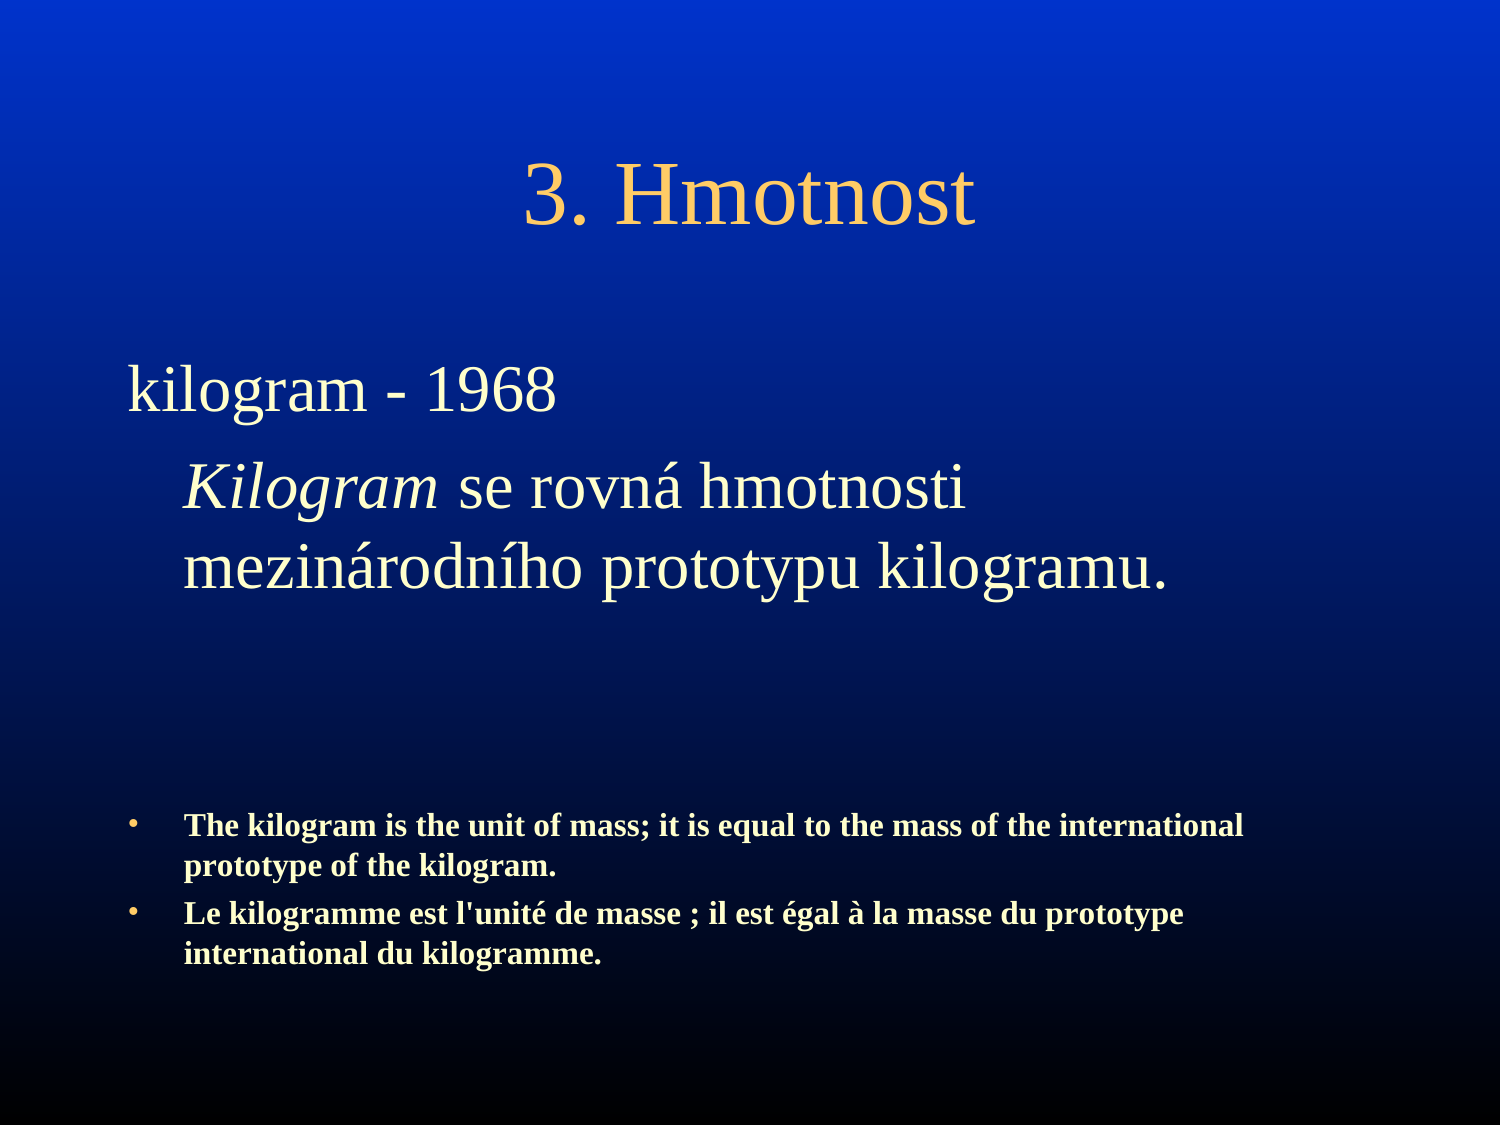

# 3. Hmotnost
kilogram - 1968
 	Kilogram se rovná hmotnosti mezinárodního prototypu kilogramu.
The kilogram is the unit of mass; it is equal to the mass of the international prototype of the kilogram.
Le kilogramme est l'unité de masse ; il est égal à la masse du prototype international du kilogramme.
24